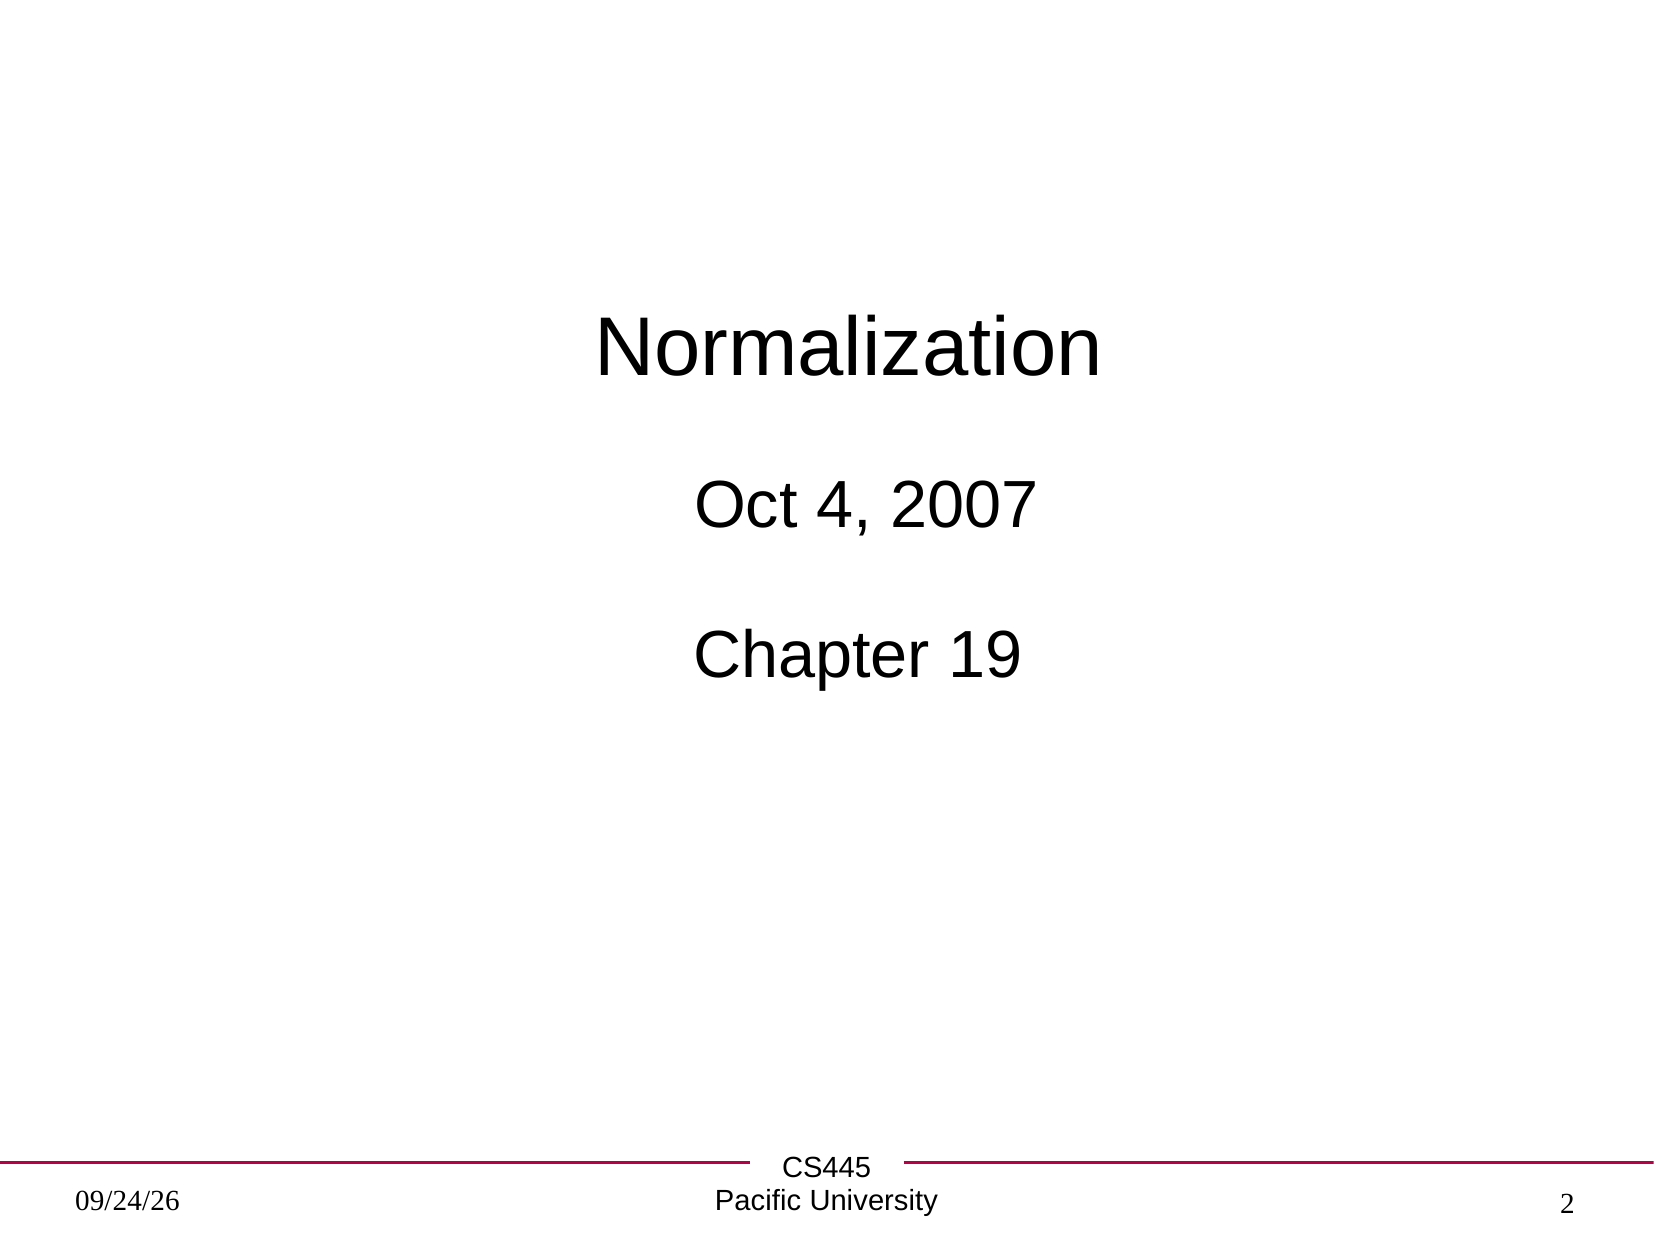

# Normalization Oct 4, 2007
 Chapter 19